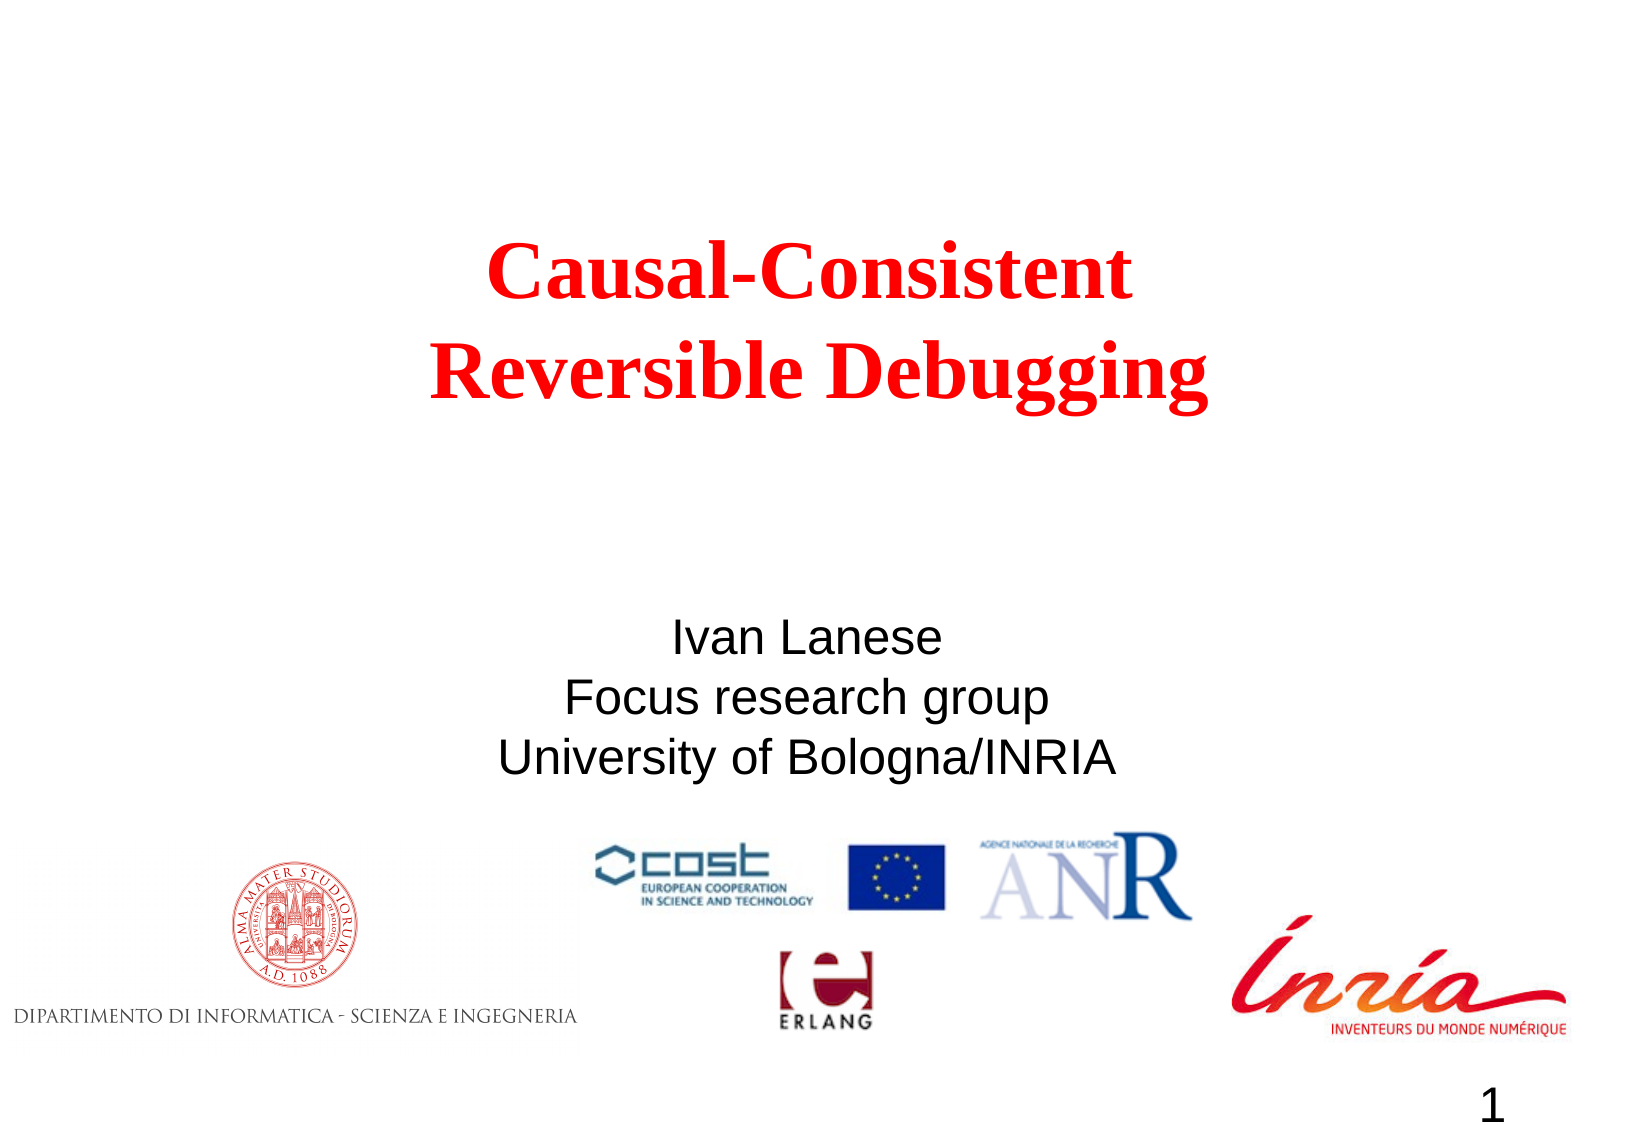

# Causal-Consistent Reversible Debugging
Ivan Lanese
Focus research group
University of Bologna/INRIA